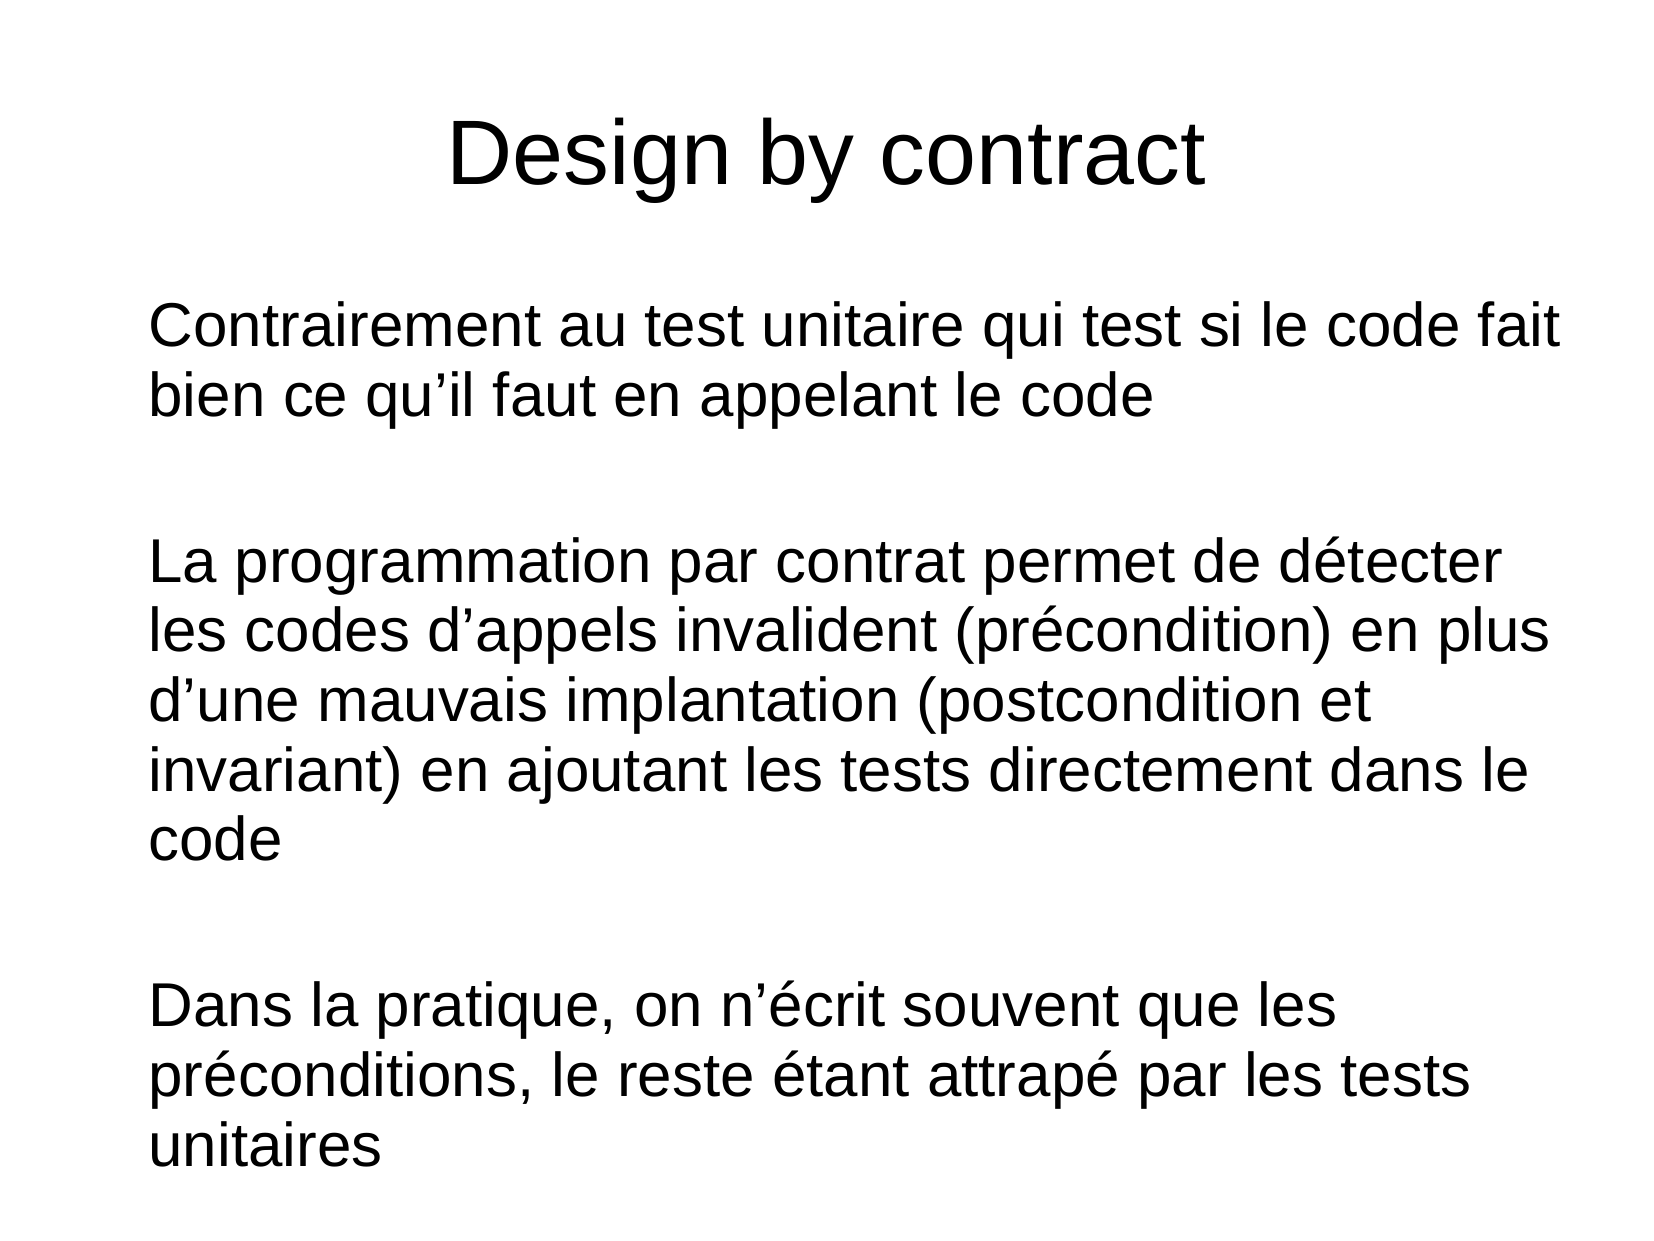

# Design by contract
Contrairement au test unitaire qui test si le code fait bien ce qu’il faut en appelant le code
La programmation par contrat permet de détecter les codes d’appels invalident (précondition) en plus d’une mauvais implantation (postcondition et invariant) en ajoutant les tests directement dans le code
Dans la pratique, on n’écrit souvent que les préconditions, le reste étant attrapé par les tests unitaires